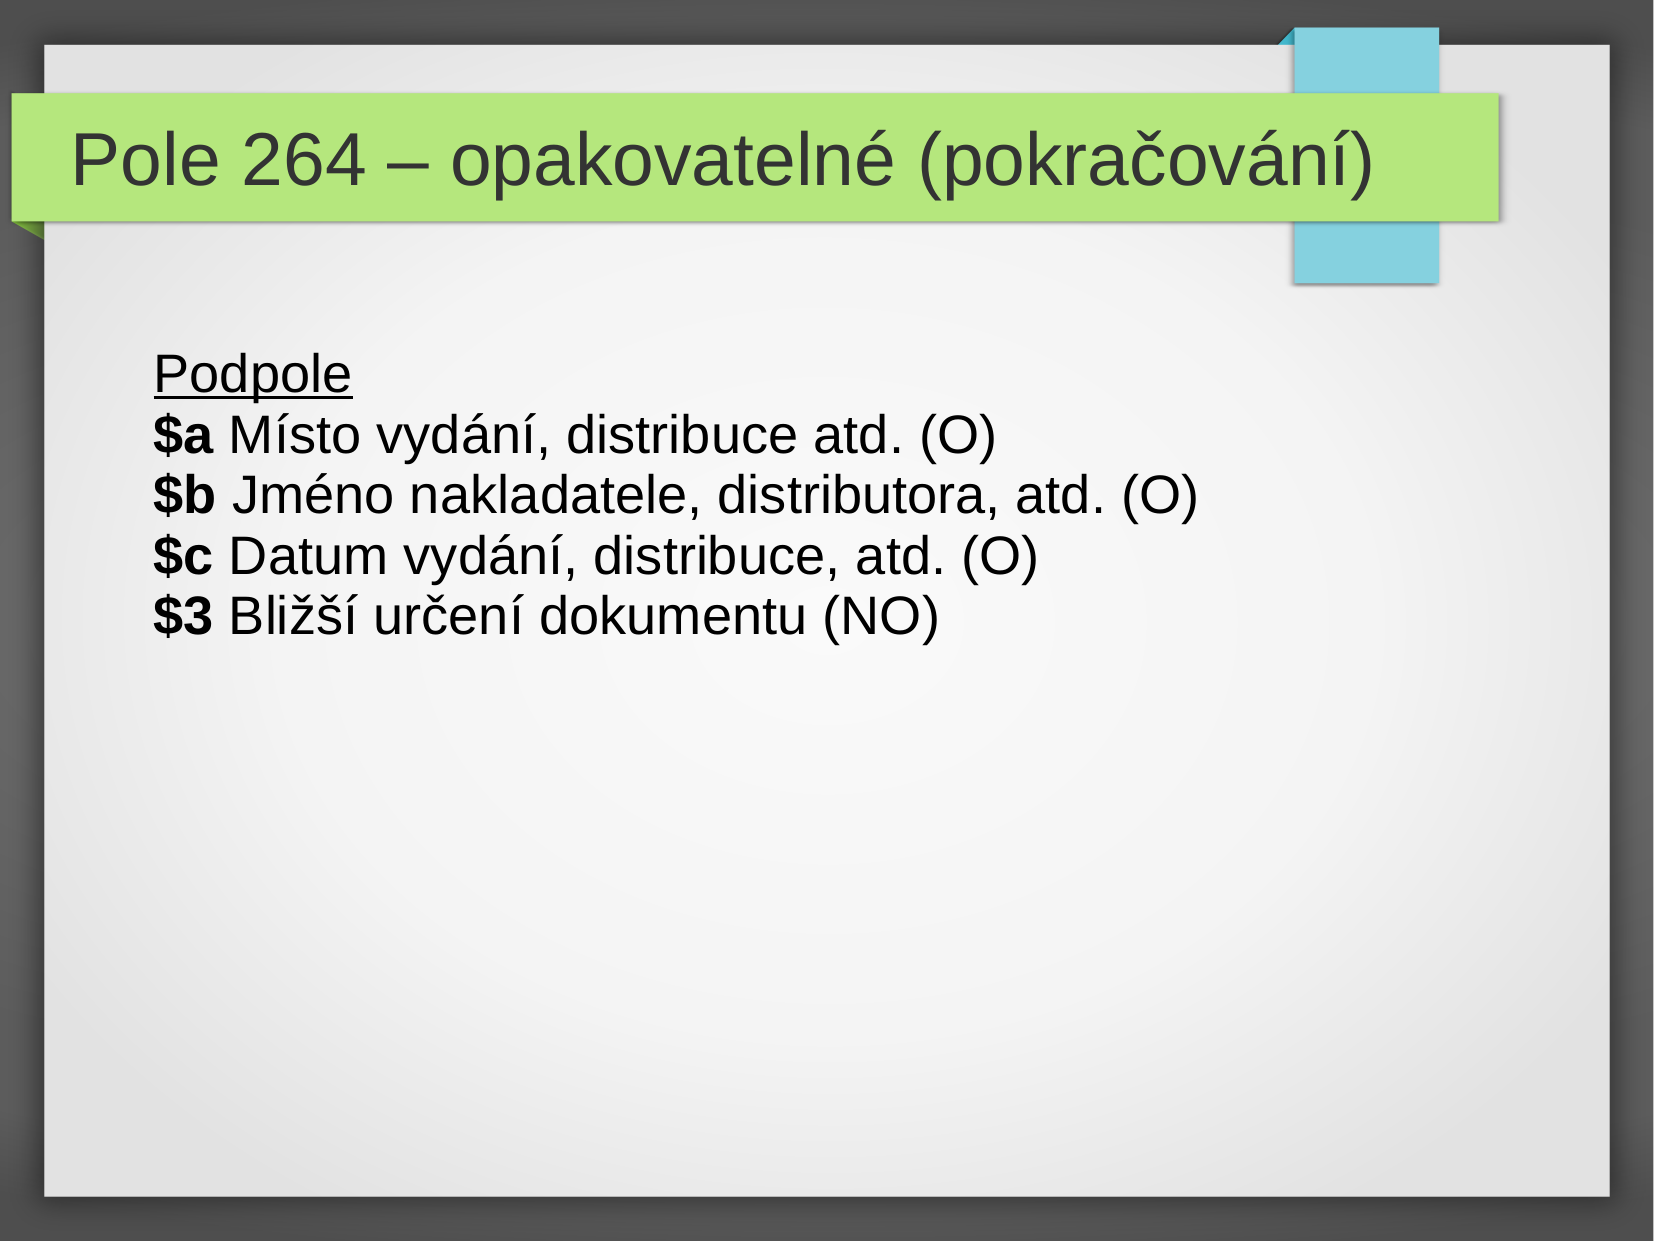

# Pole 264 – opakovatelné (pokračování)
Podpole
$a Místo vydání, distribuce atd. (O)
$b Jméno nakladatele, distributora, atd. (O)
$c Datum vydání, distribuce, atd. (O)
$3 Bližší určení dokumentu (NO)